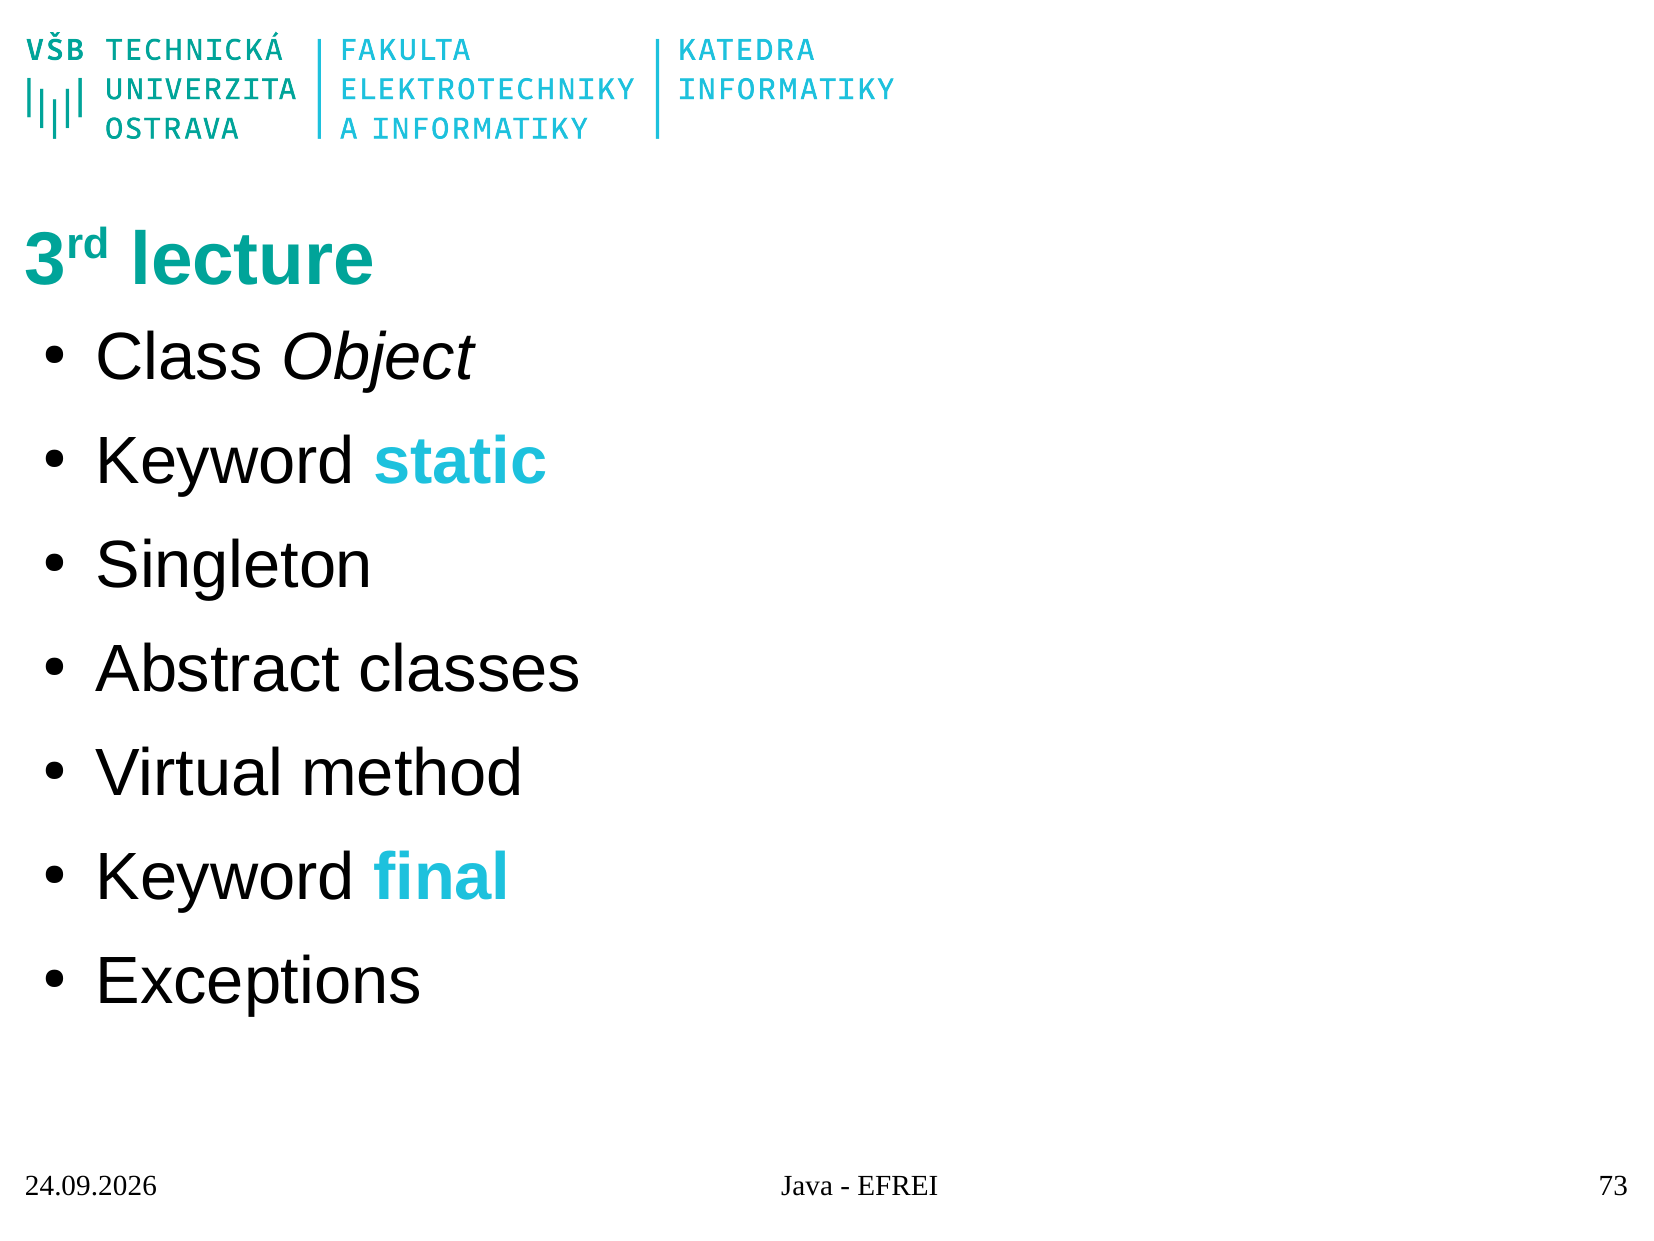

# 3rd lecture
Class Object
Keyword static
Singleton
Abstract classes
Virtual method
Keyword final
Exceptions
Java - EFREI
73